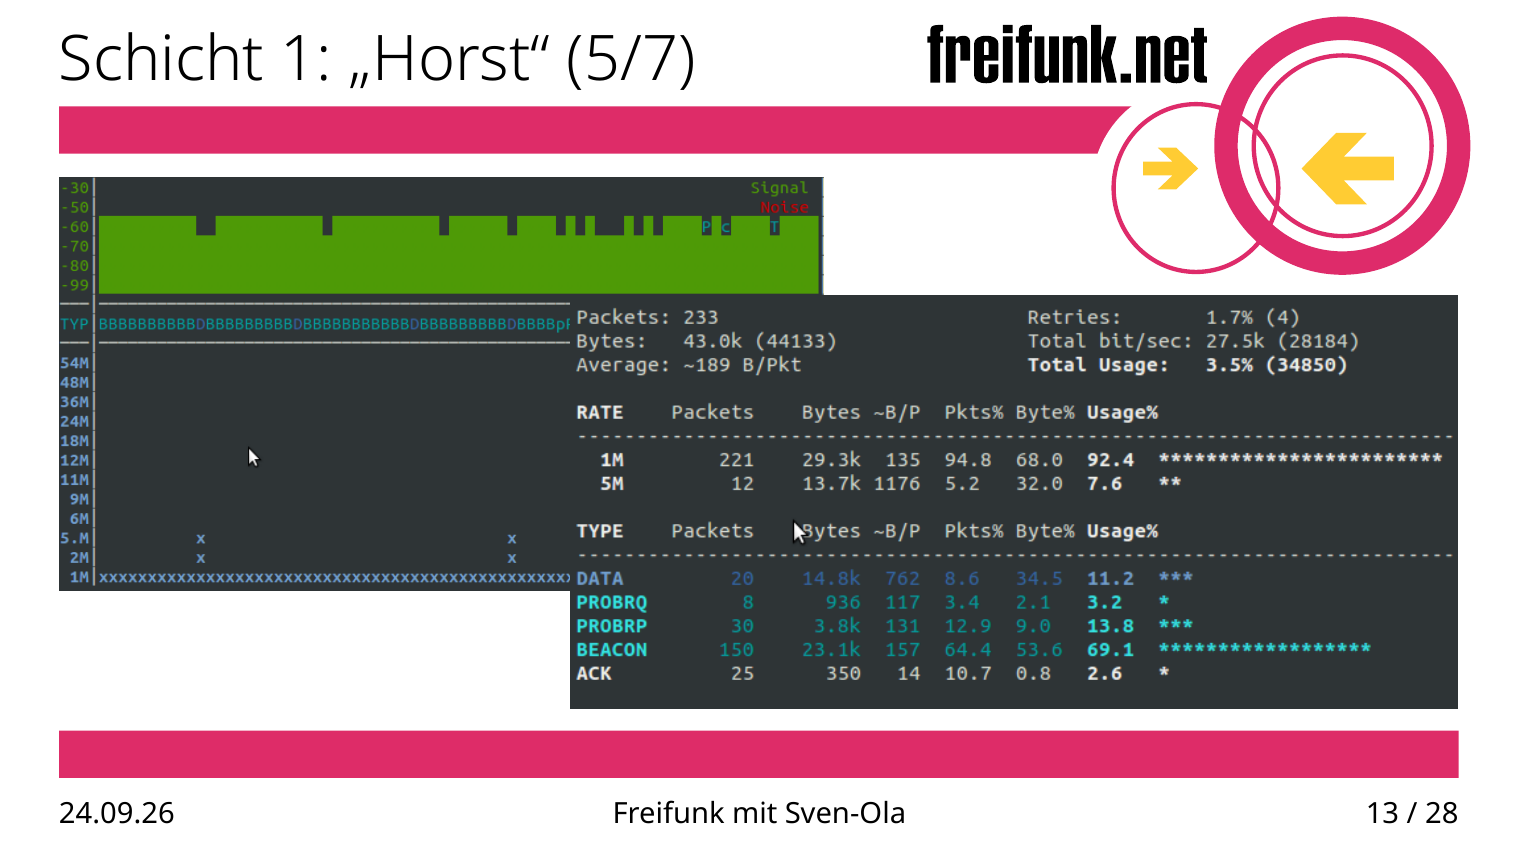

# Schicht 1: „Horst“ (5/7)
Freifunk mit Sven-Ola
13